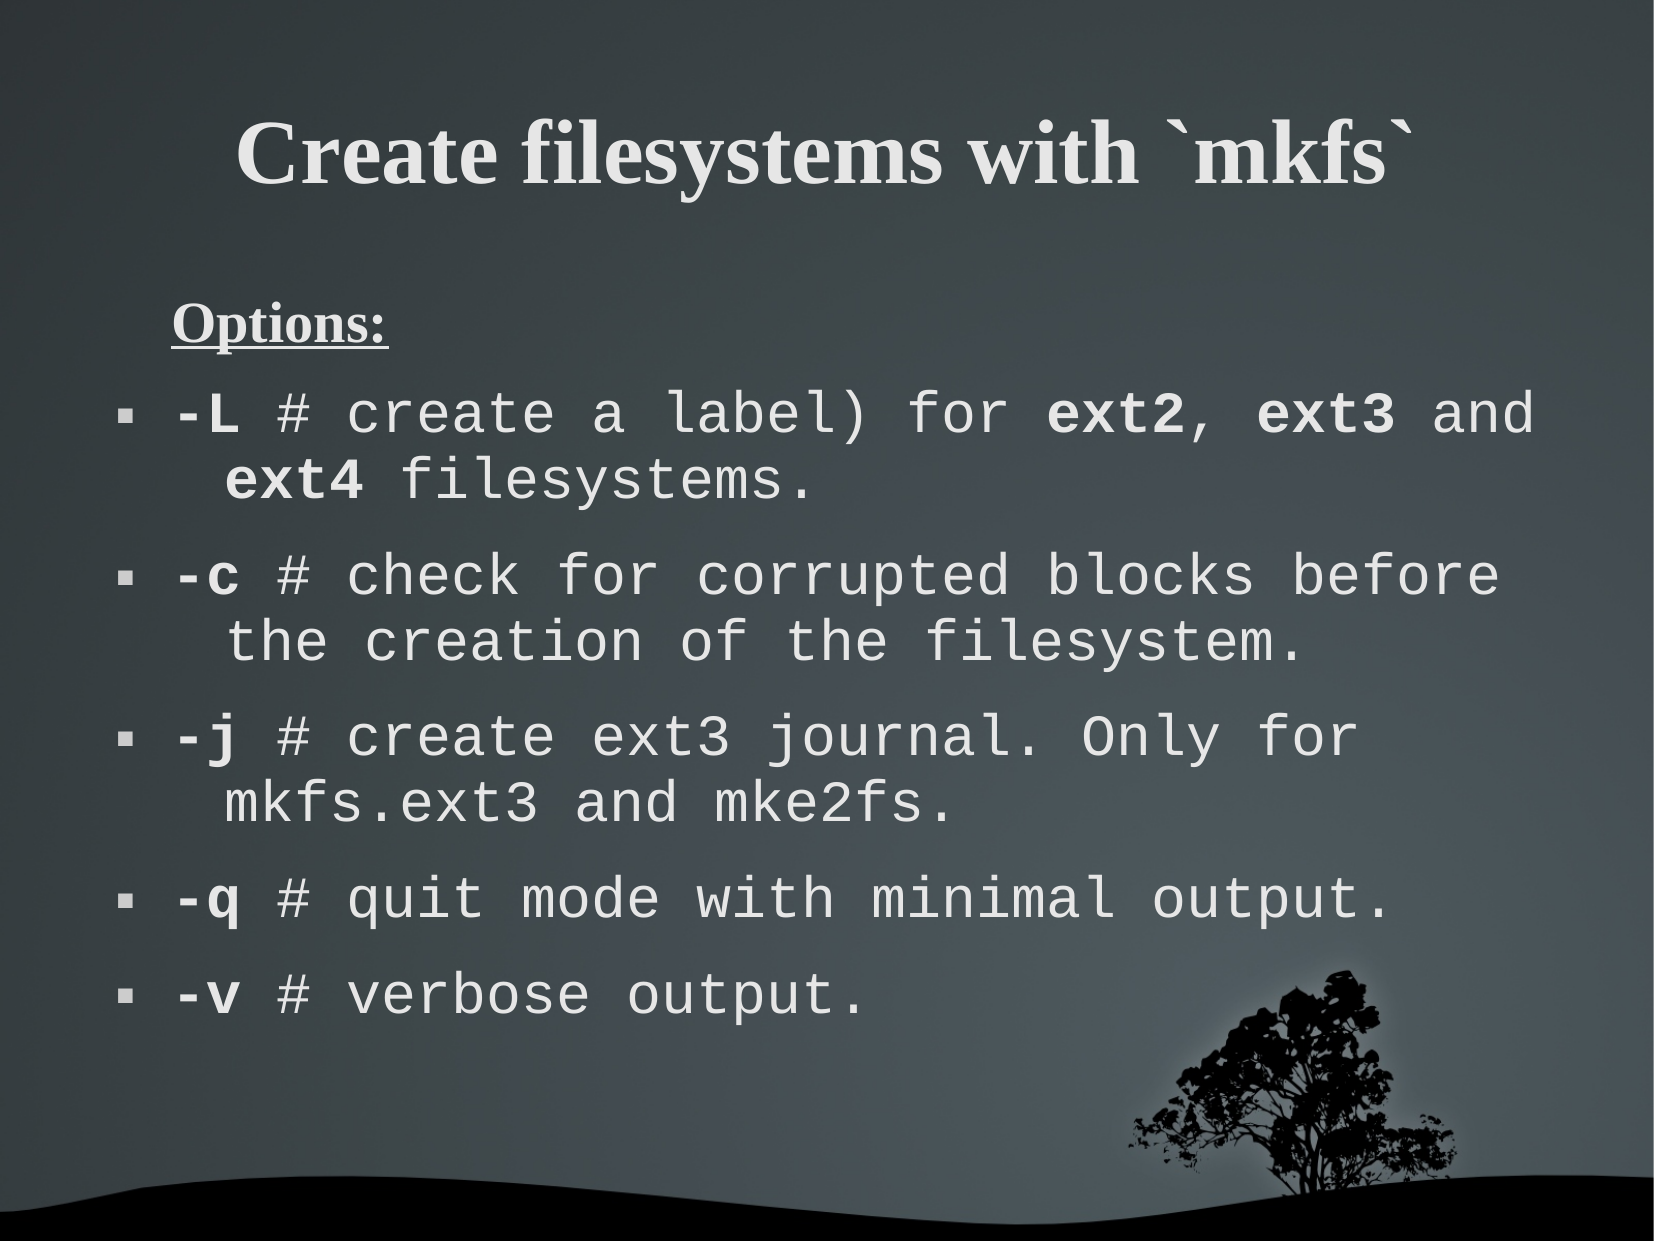

Create filesystems with `mkfs`
# Options:
-L # create a label) for ext2, ext3 and ext4 filesystems.
-c # check for corrupted blocks before the creation of the filesystem.
-j # create ext3 journal. Only for mkfs.ext3 and mke2fs.
-q # quit mode with minimal output.
-v # verbose output.